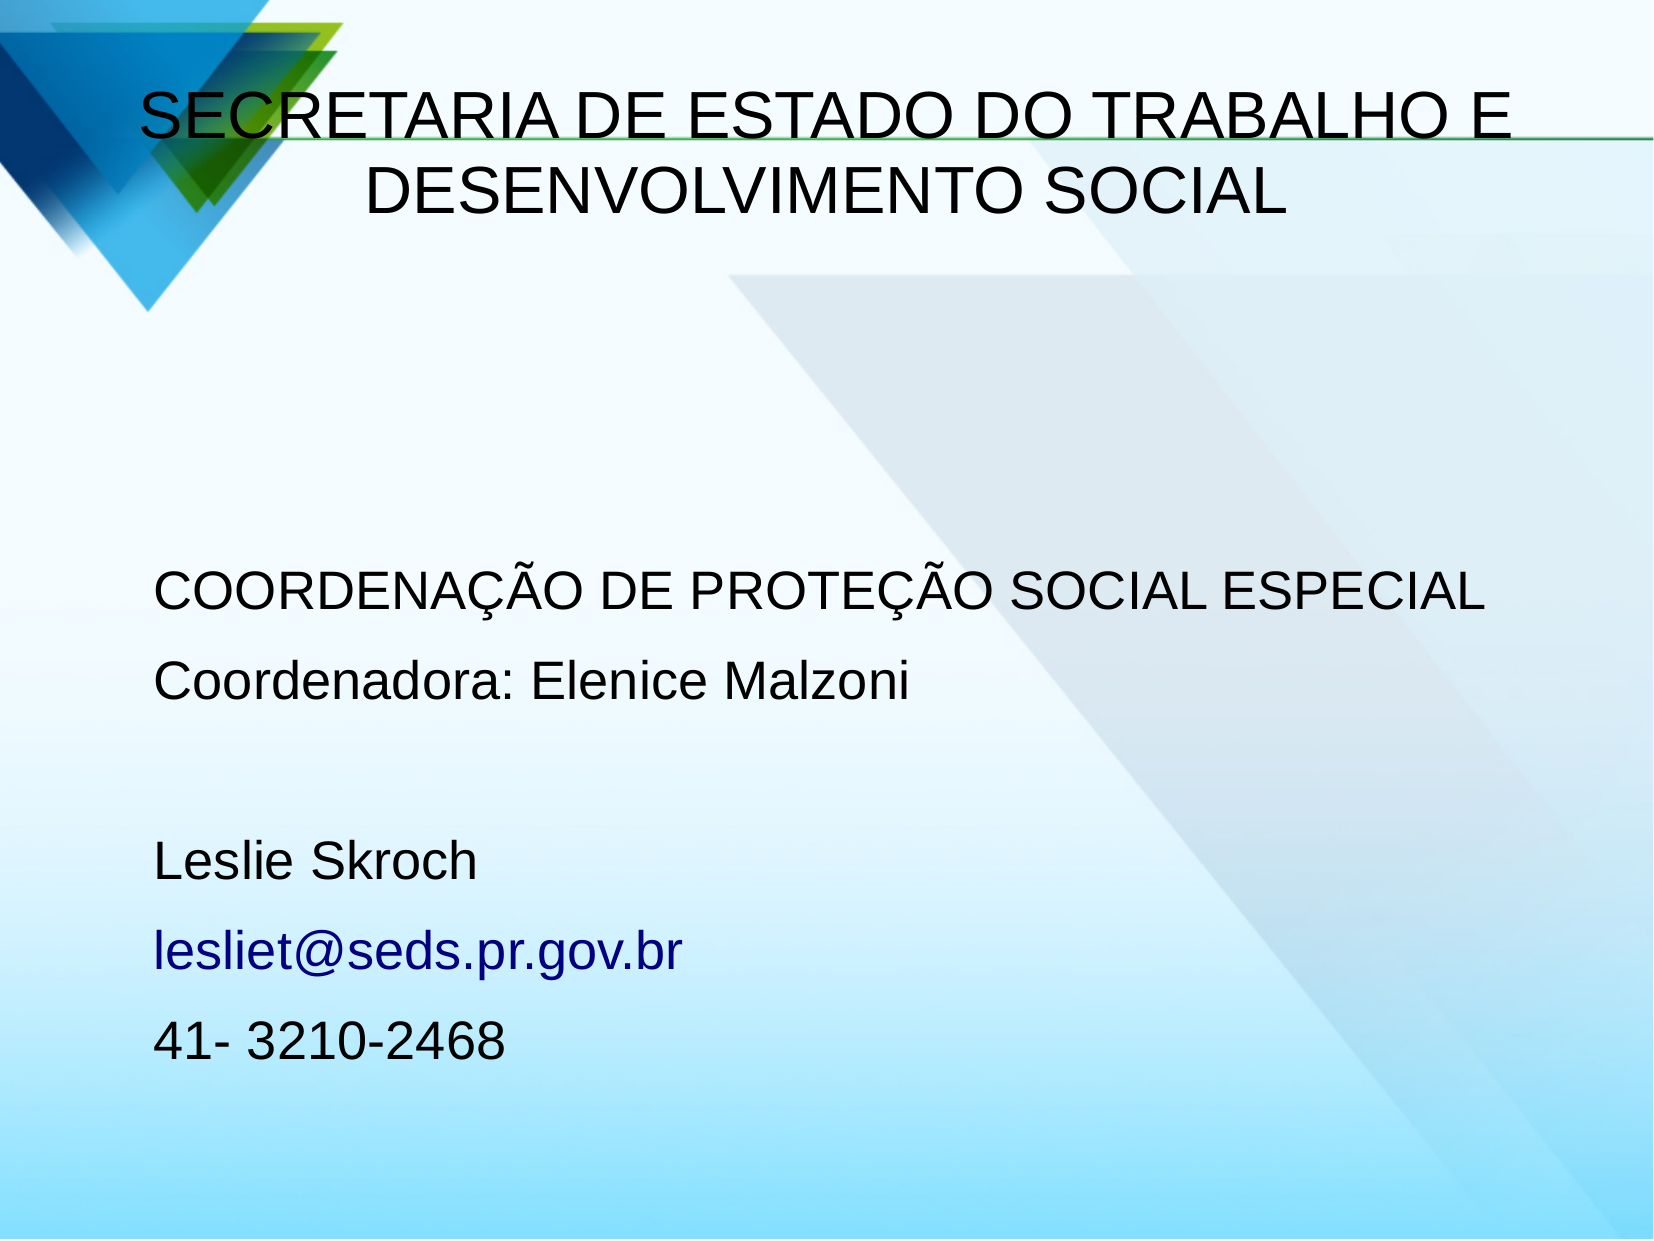

# SECRETARIA DE ESTADO DO TRABALHO E DESENVOLVIMENTO SOCIAL
COORDENAÇÃO DE PROTEÇÃO SOCIAL ESPECIAL
Coordenadora: Elenice Malzoni
Leslie Skroch
lesliet@seds.pr.gov.br
41- 3210-2468